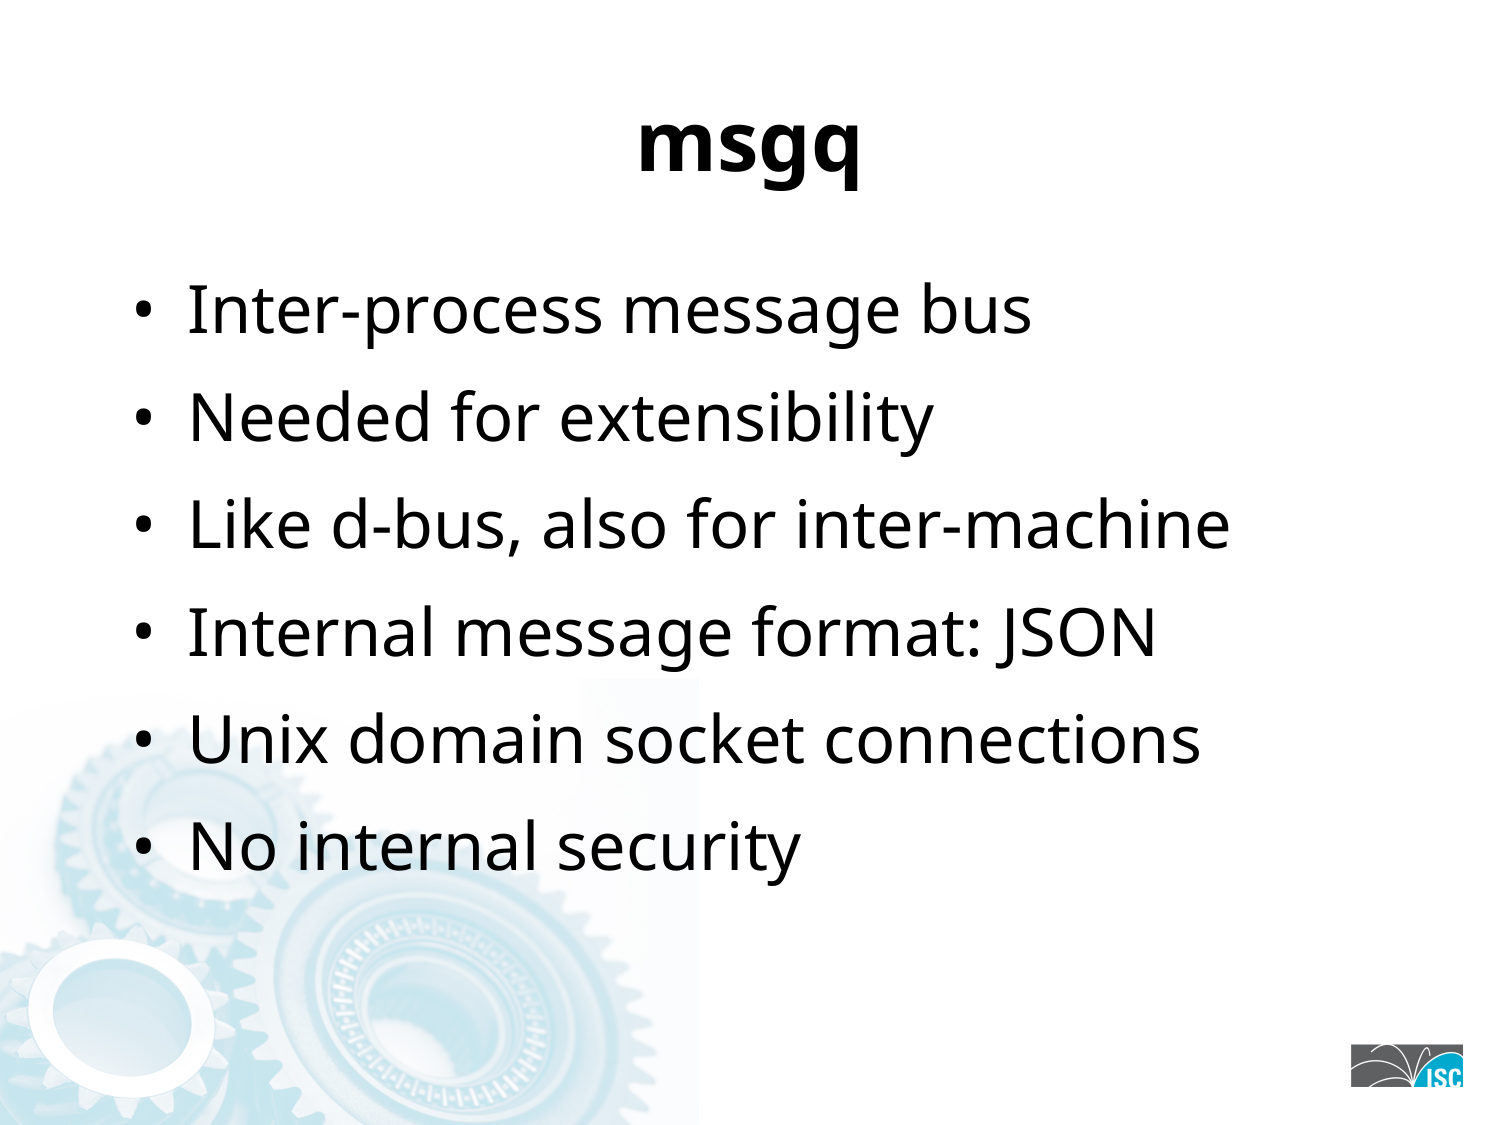

# msgq
Inter-process message bus
Needed for extensibility
Like d-bus, also for inter-machine
Internal message format: JSON
Unix domain socket connections
No internal security